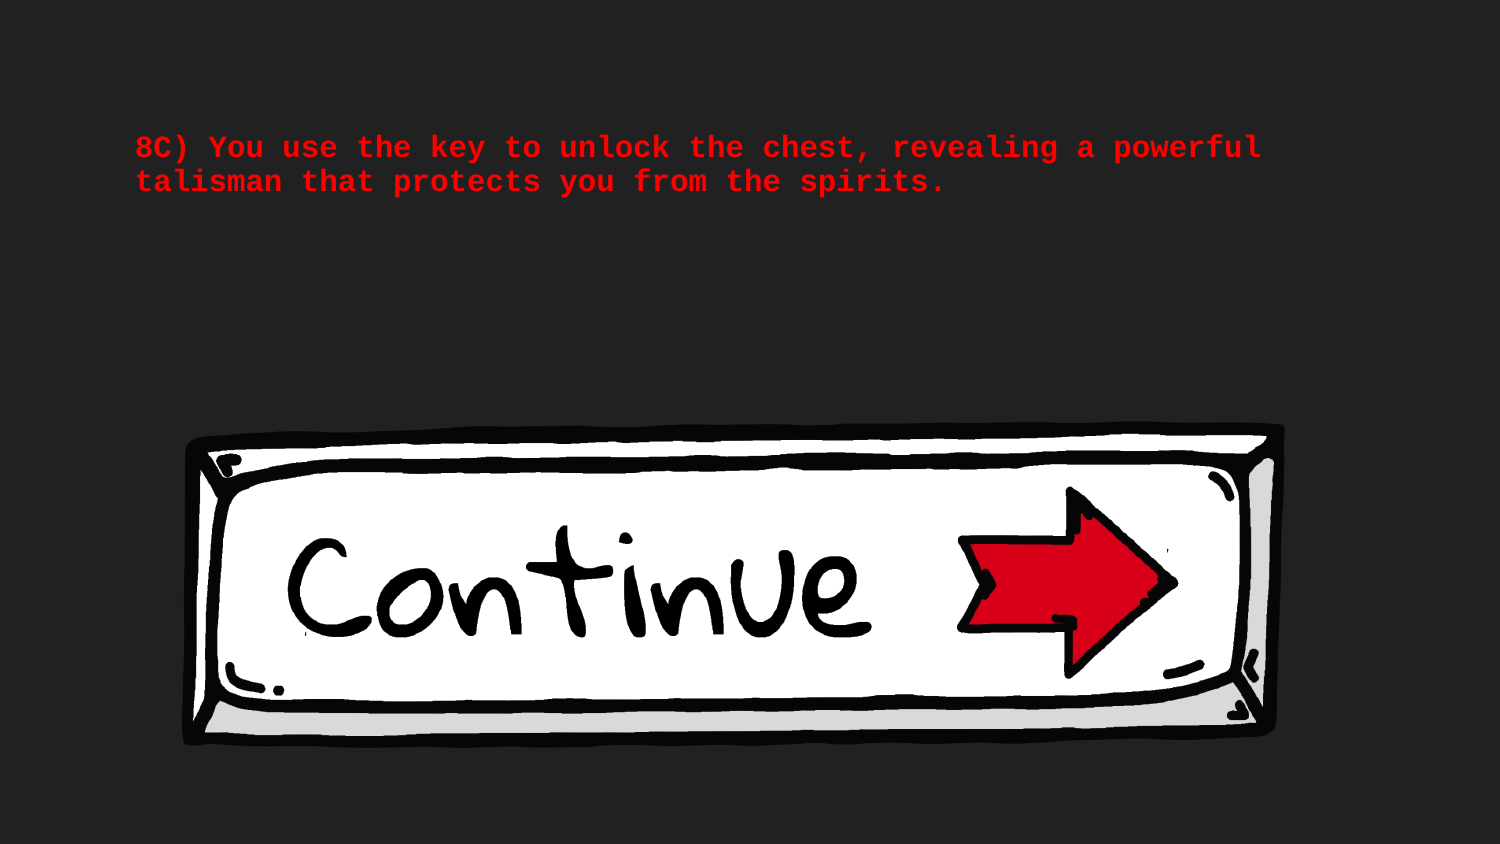

# 8C) You use the key to unlock the chest, revealing a powerful talisman that protects you from the spirits.